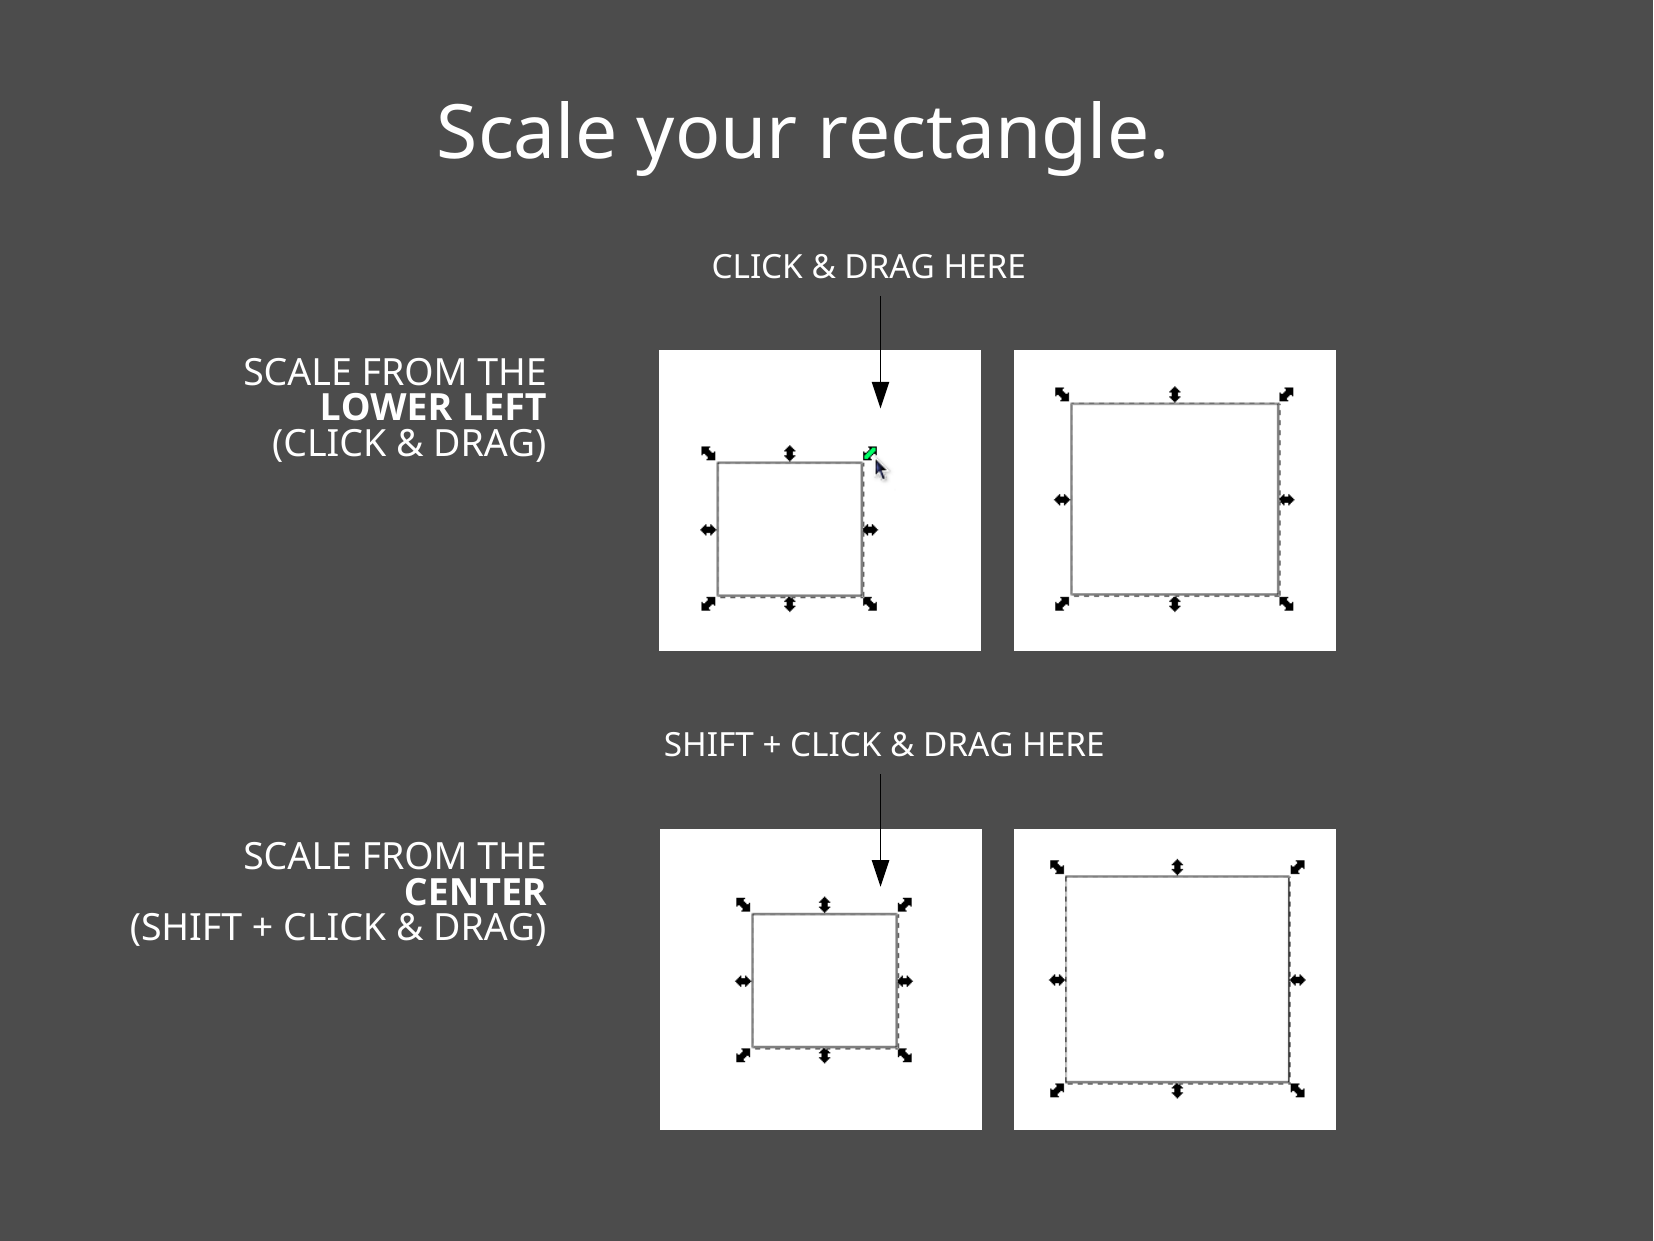

# Scale your rectangle.
CLICK & DRAG HERE
SCALE FROM THE
LOWER LEFT
(CLICK & DRAG)
SHIFT + CLICK & DRAG HERE
SCALE FROM THE
CENTER
(SHIFT + CLICK & DRAG)